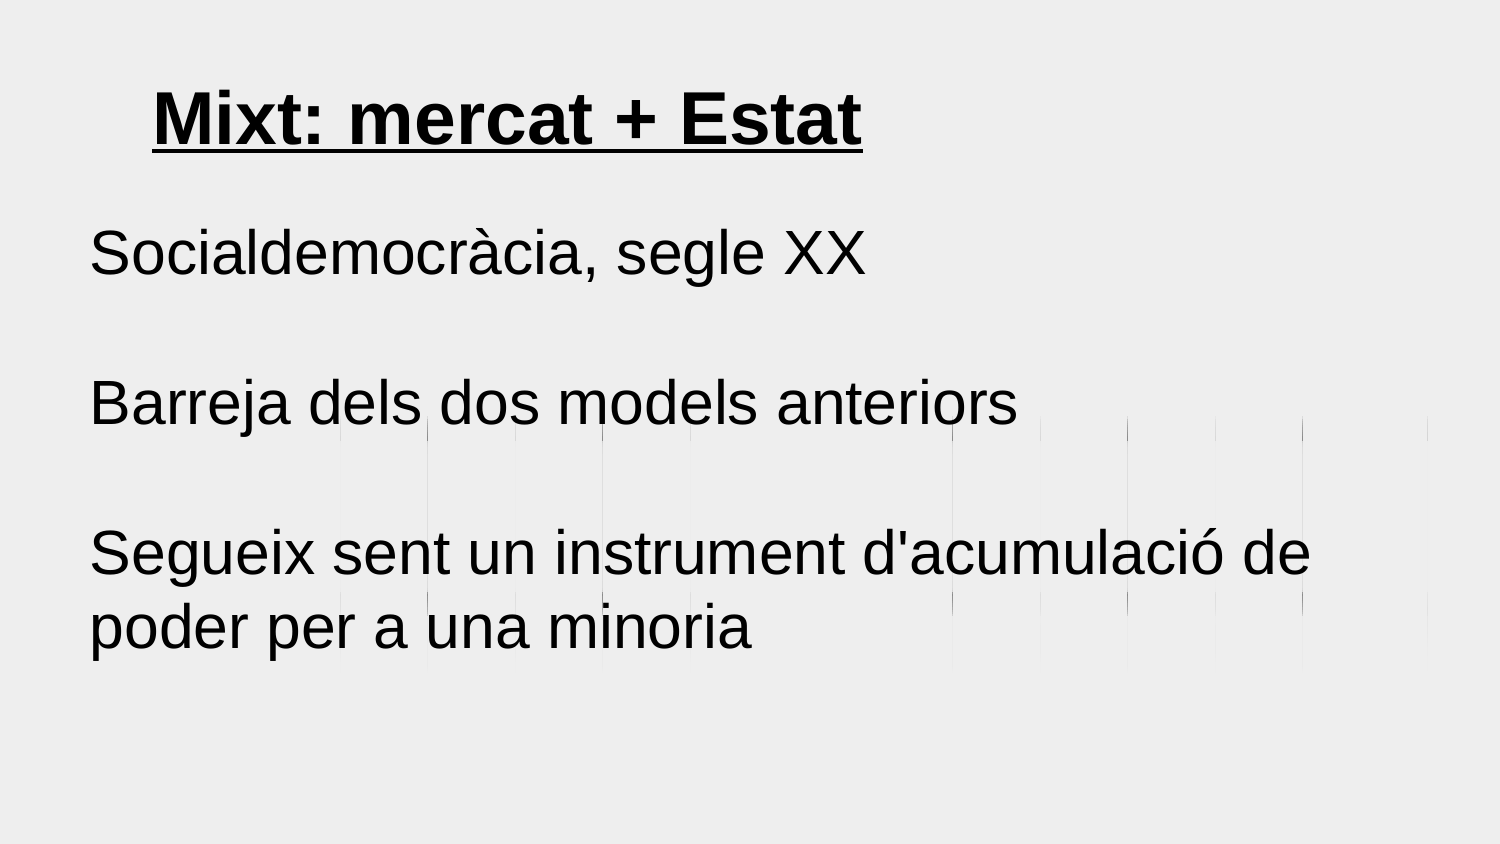

Mixt: mercat + Estat
Socialdemocràcia, segle XX
Barreja dels dos models anteriors
Segueix sent un instrument d'acumulació de poder per a una minoria